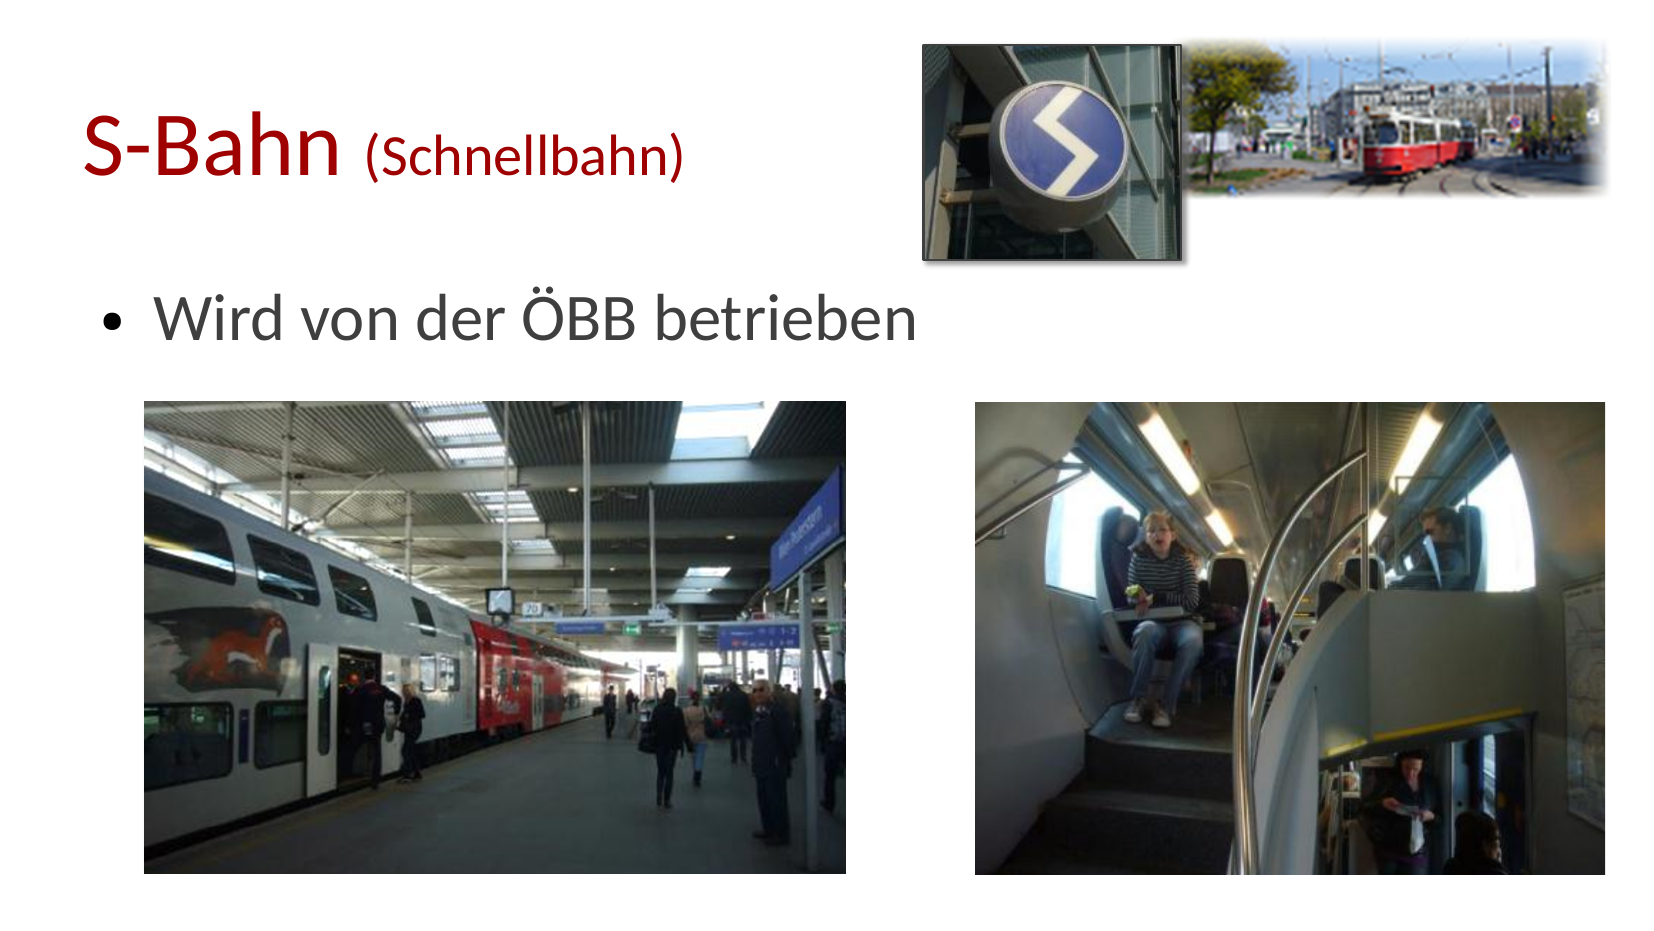

# S-Bahn (Schnellbahn)
Wird von der ÖBB betrieben